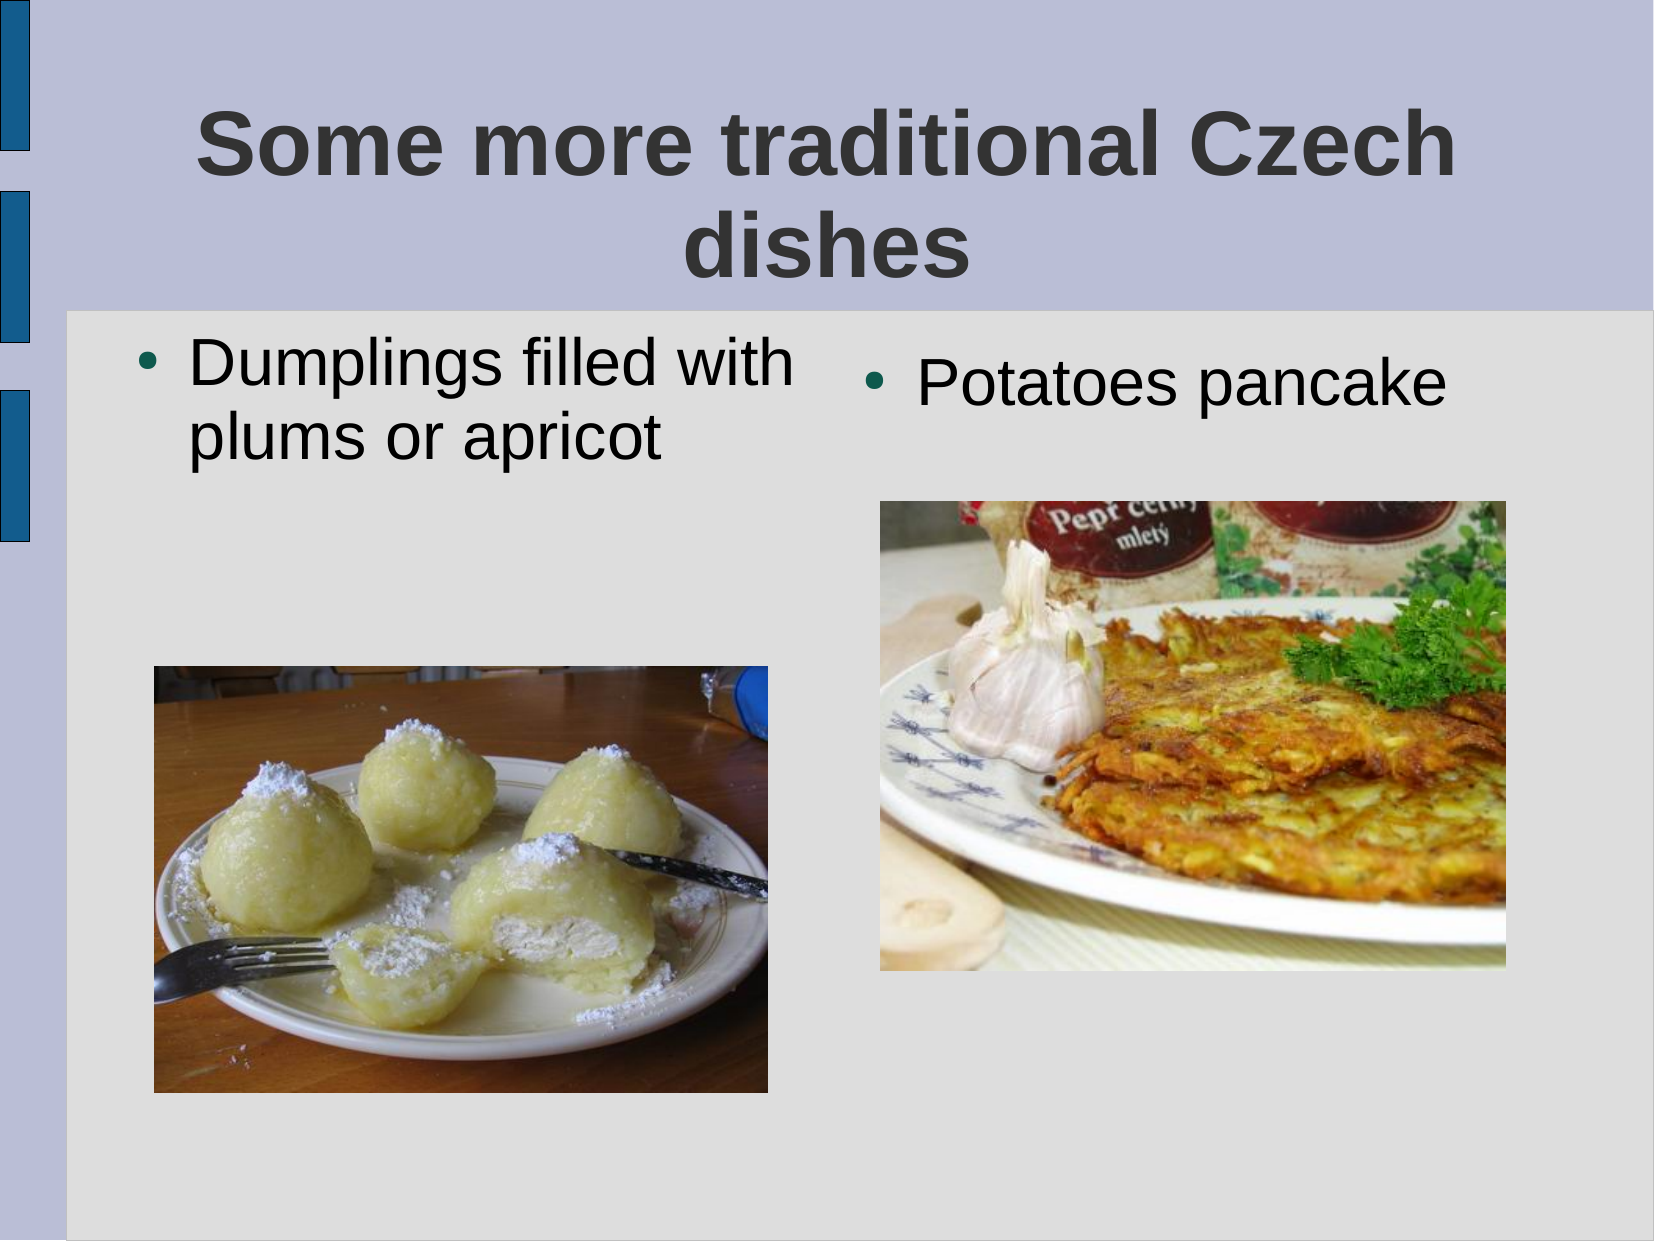

# Some more traditional Czech dishes
Dumplings filled with plums or apricot
Potatoes pancake